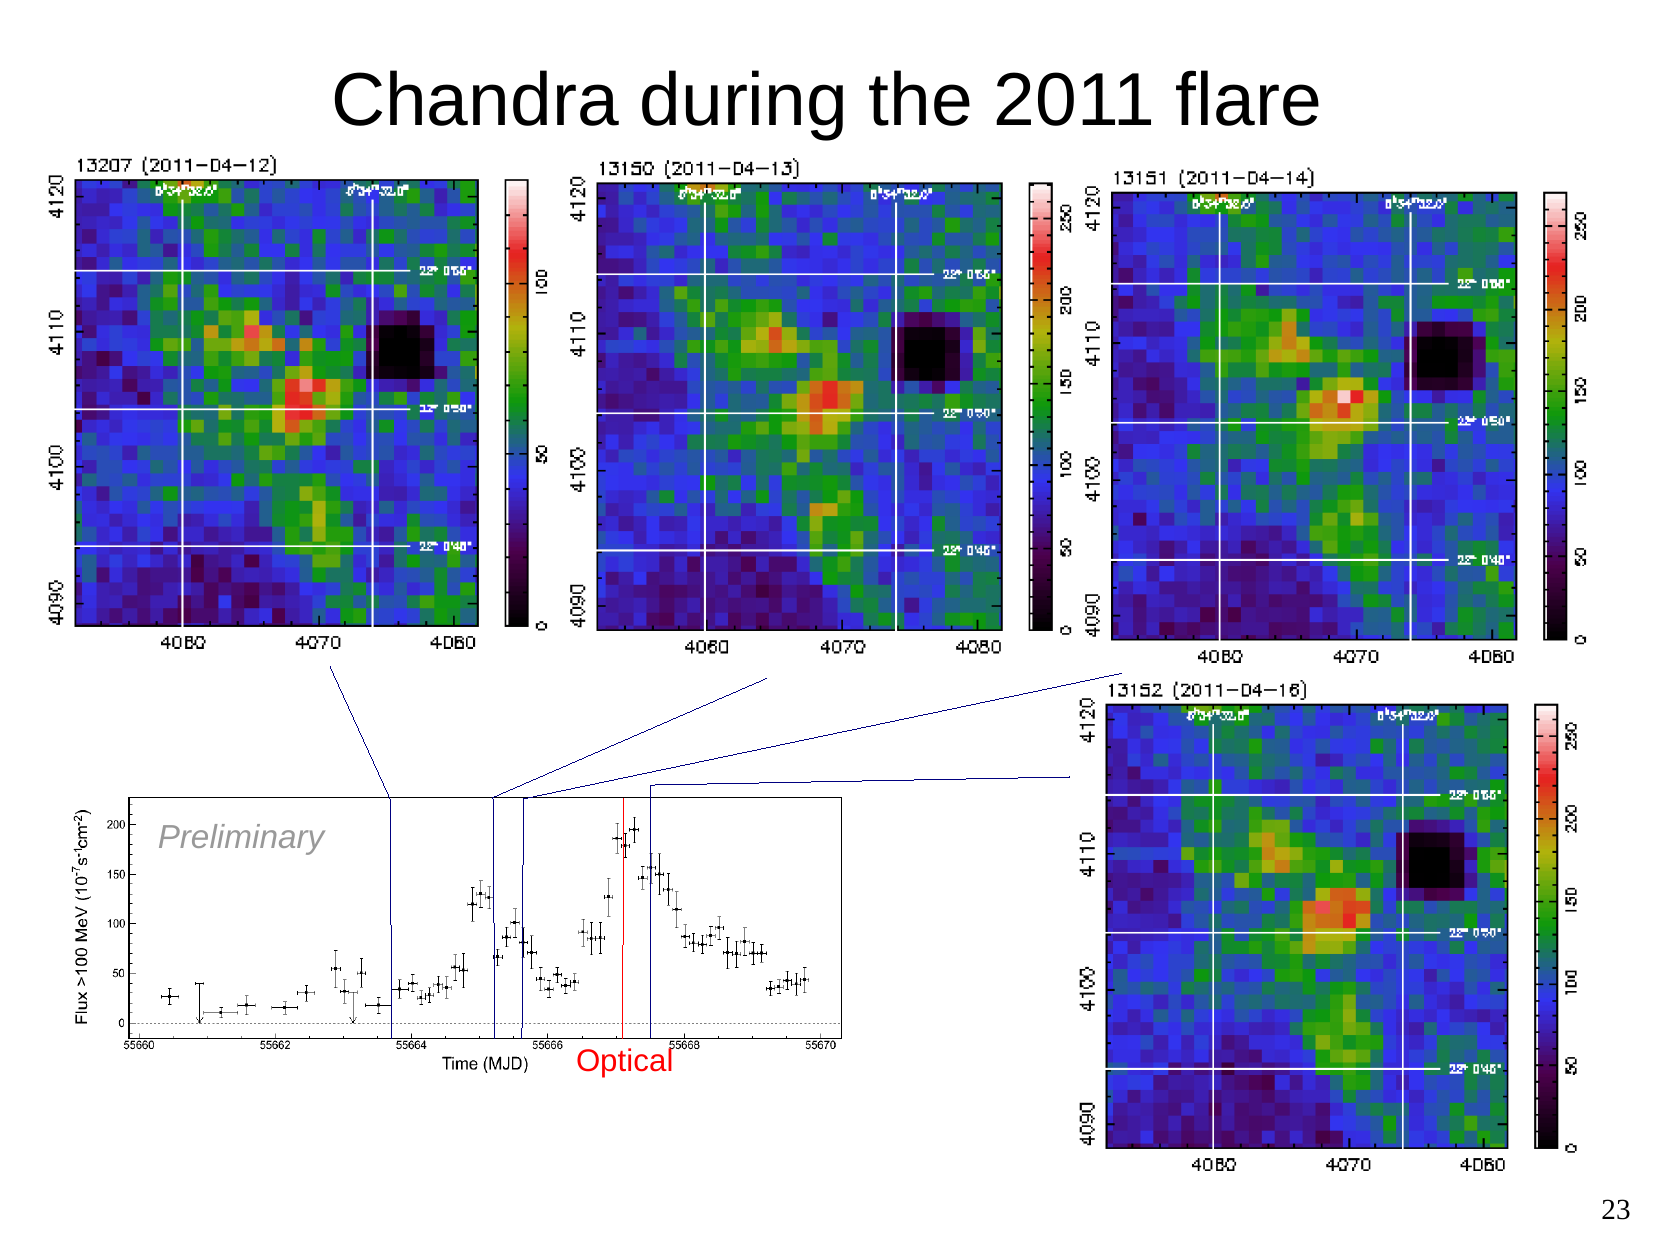

# Chandra during the 2011 flare
Preliminary
Optical
23